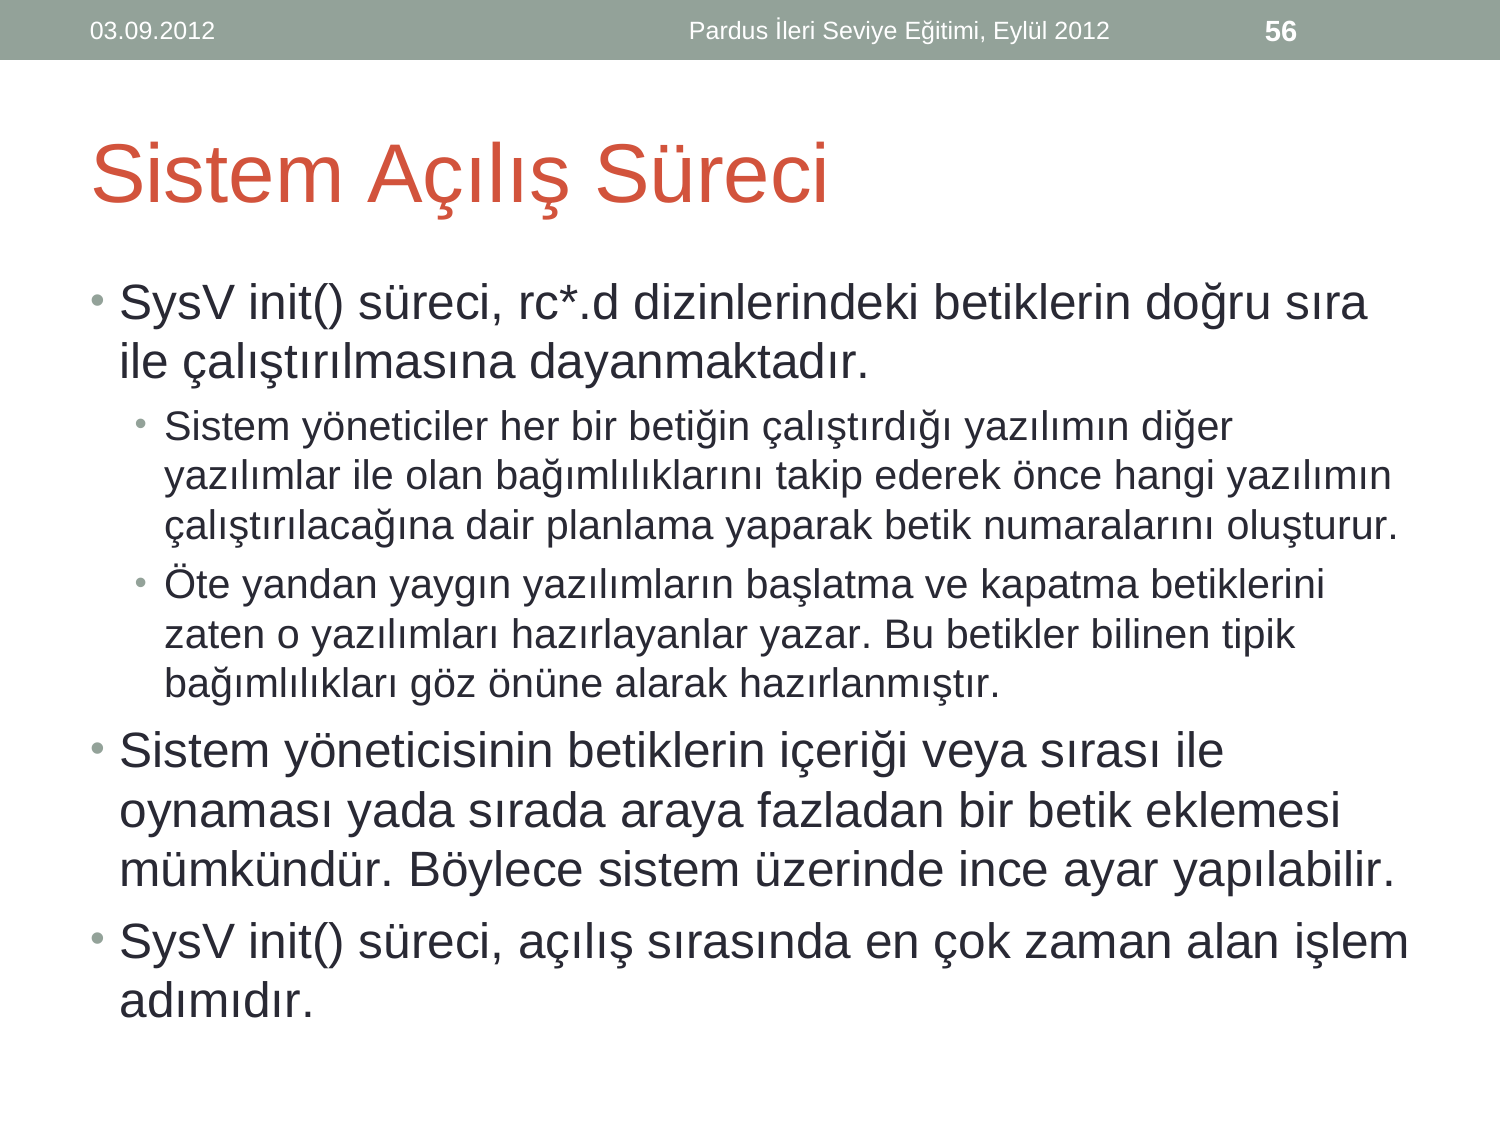

03.09.2012
Pardus İleri Seviye Eğitimi, Eylül 2012
# Sistem Açılış Süreci
SysV init() süreci, rc*.d dizinlerindeki betiklerin doğru sıra ile çalıştırılmasına dayanmaktadır.
Sistem yöneticiler her bir betiğin çalıştırdığı yazılımın diğer yazılımlar ile olan bağımlılıklarını takip ederek önce hangi yazılımın çalıştırılacağına dair planlama yaparak betik numaralarını oluşturur.
Öte yandan yaygın yazılımların başlatma ve kapatma betiklerini zaten o yazılımları hazırlayanlar yazar. Bu betikler bilinen tipik bağımlılıkları göz önüne alarak hazırlanmıştır.
Sistem yöneticisinin betiklerin içeriği veya sırası ile oynaması yada sırada araya fazladan bir betik eklemesi mümkündür. Böylece sistem üzerinde ince ayar yapılabilir.
SysV init() süreci, açılış sırasında en çok zaman alan işlem adımıdır.